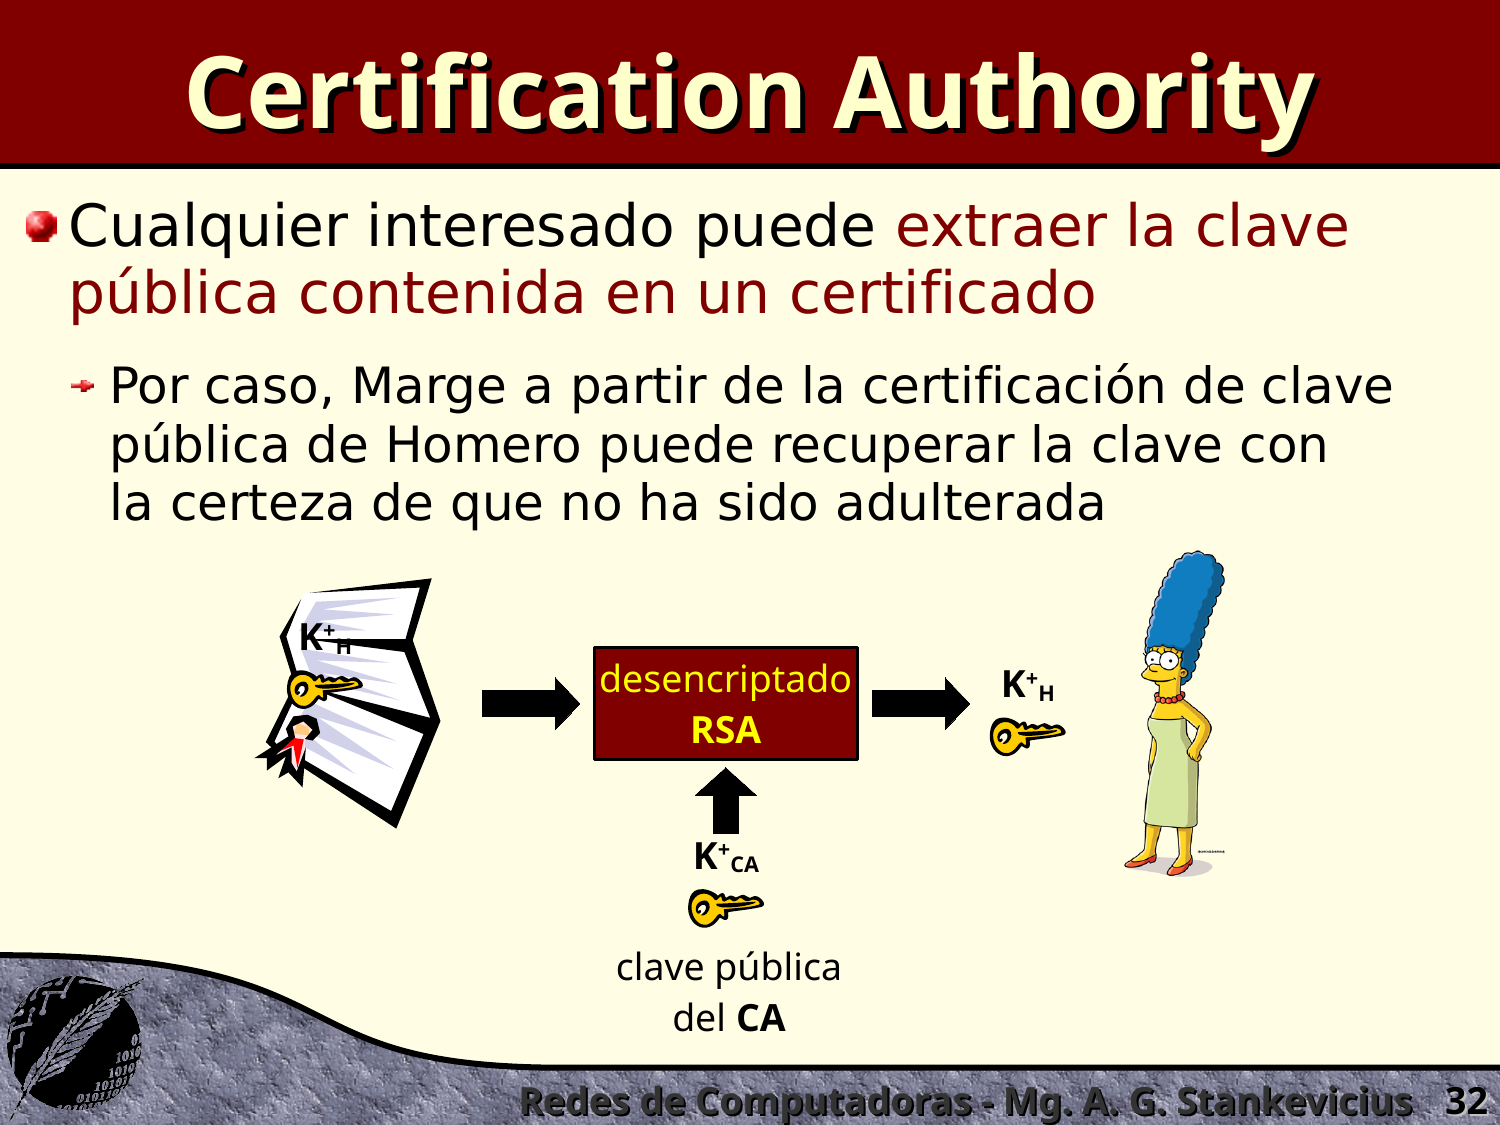

# Certification Authority
Cualquier interesado puede extraer la clave pública contenida en un certificado
Por caso, Marge a partir de la certificación de clave pública de Homero puede recuperar la clave con
la certeza de que no ha sido adulterada
K+H
desencriptado
RSA
K+H
K+CA
clave pública
del CA
32